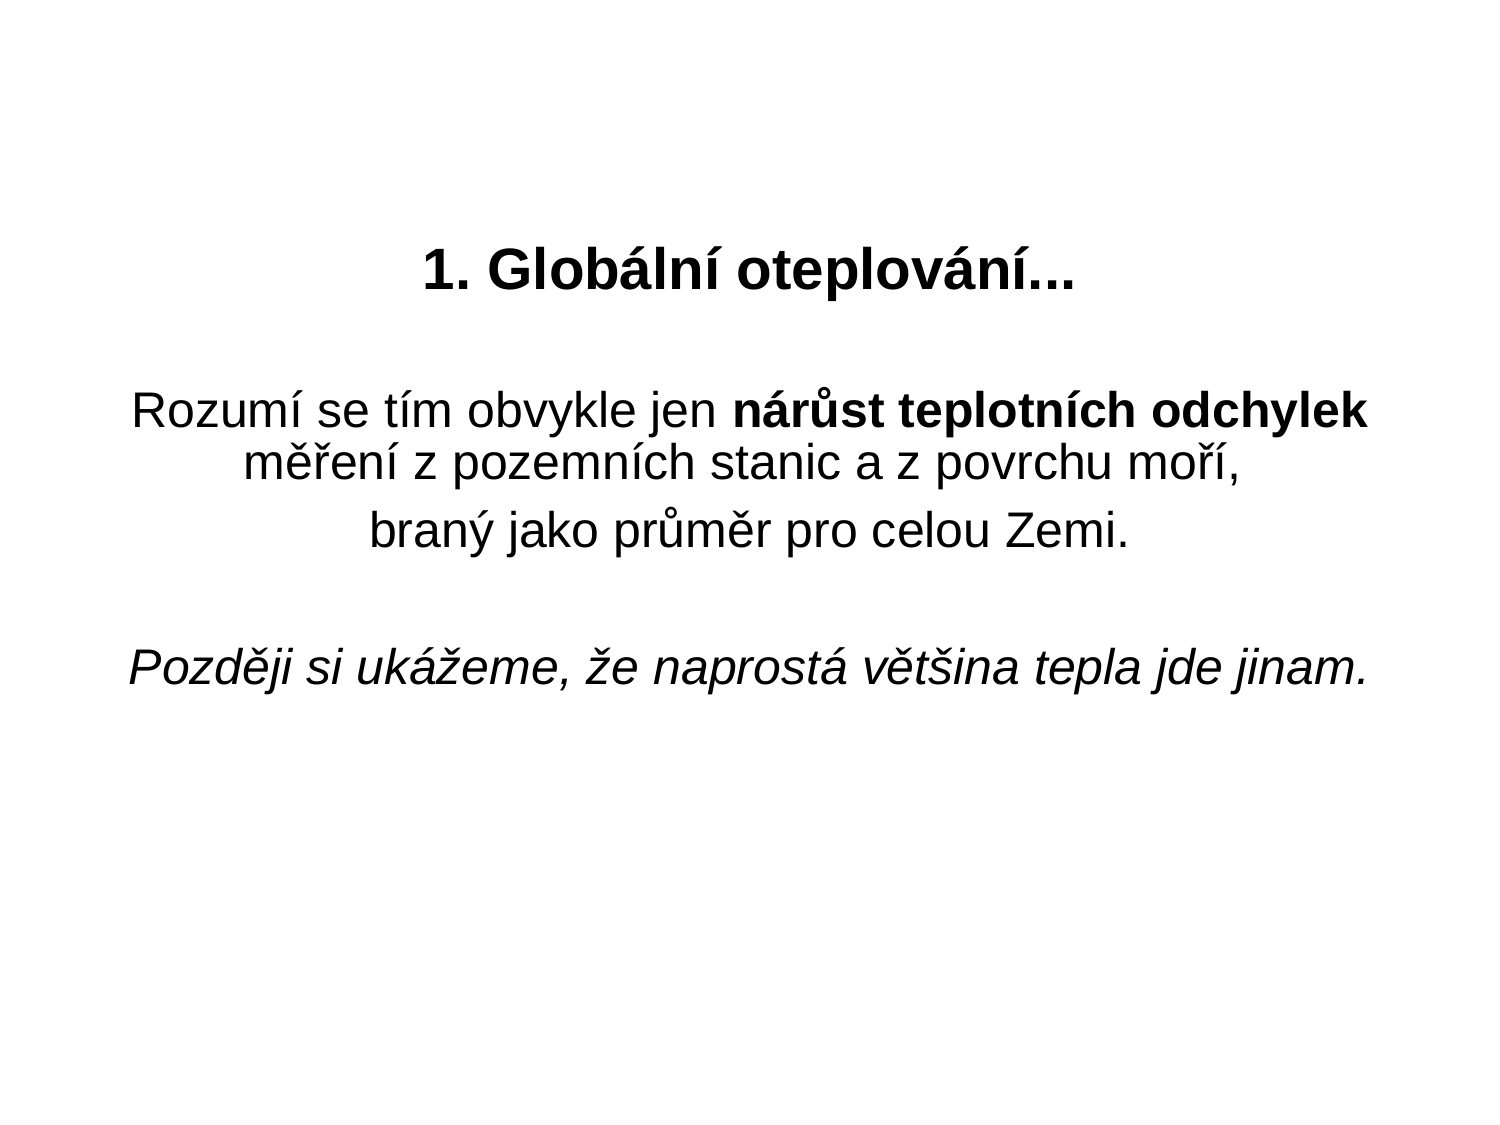

# 1. Globální oteplování...
Rozumí se tím obvykle jen nárůst teplotních odchylek měření z pozemních stanic a z povrchu moří,
braný jako průměr pro celou Zemi.
Později si ukážeme, že naprostá většina tepla jde jinam.